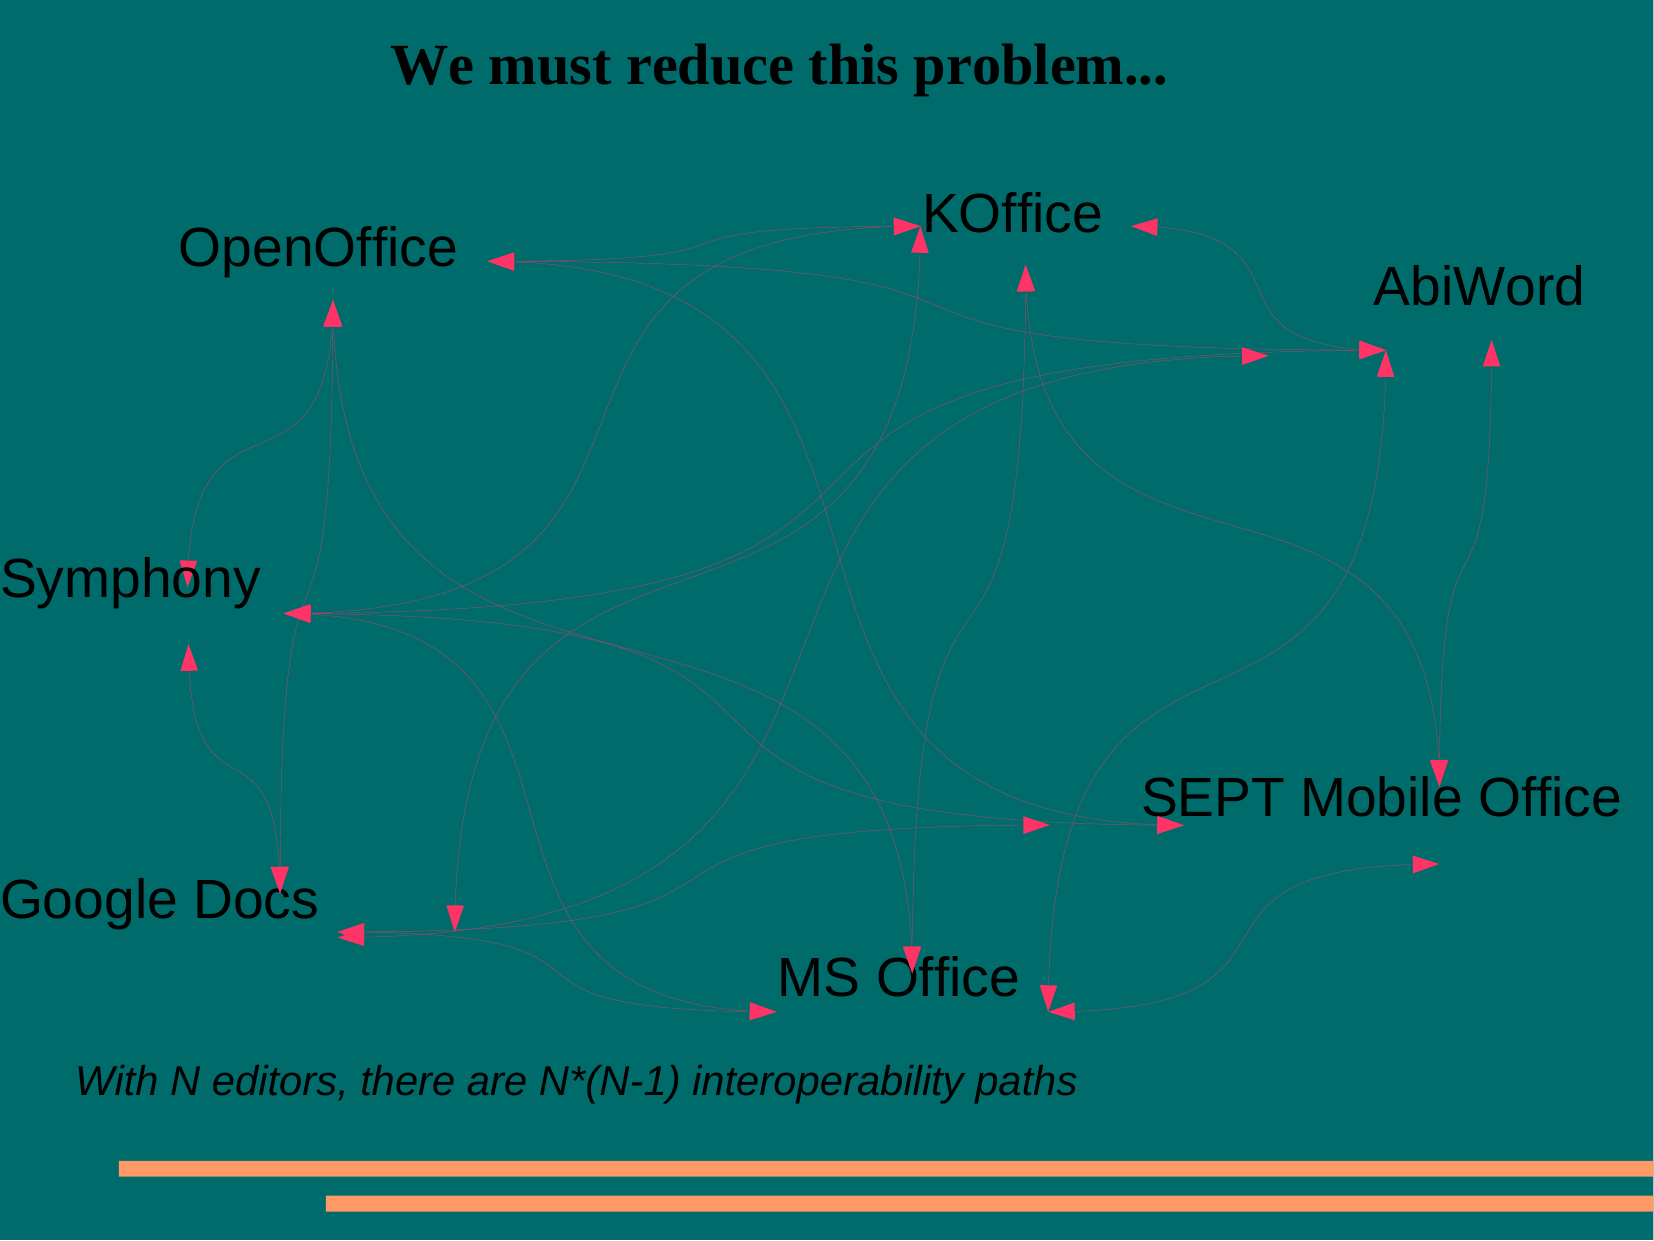

We must reduce this problem...
KOffice
OpenOffice
AbiWord
Symphony
SEPT Mobile Office
Google Docs
MS Office
With N editors, there are N*(N-1) interoperability paths